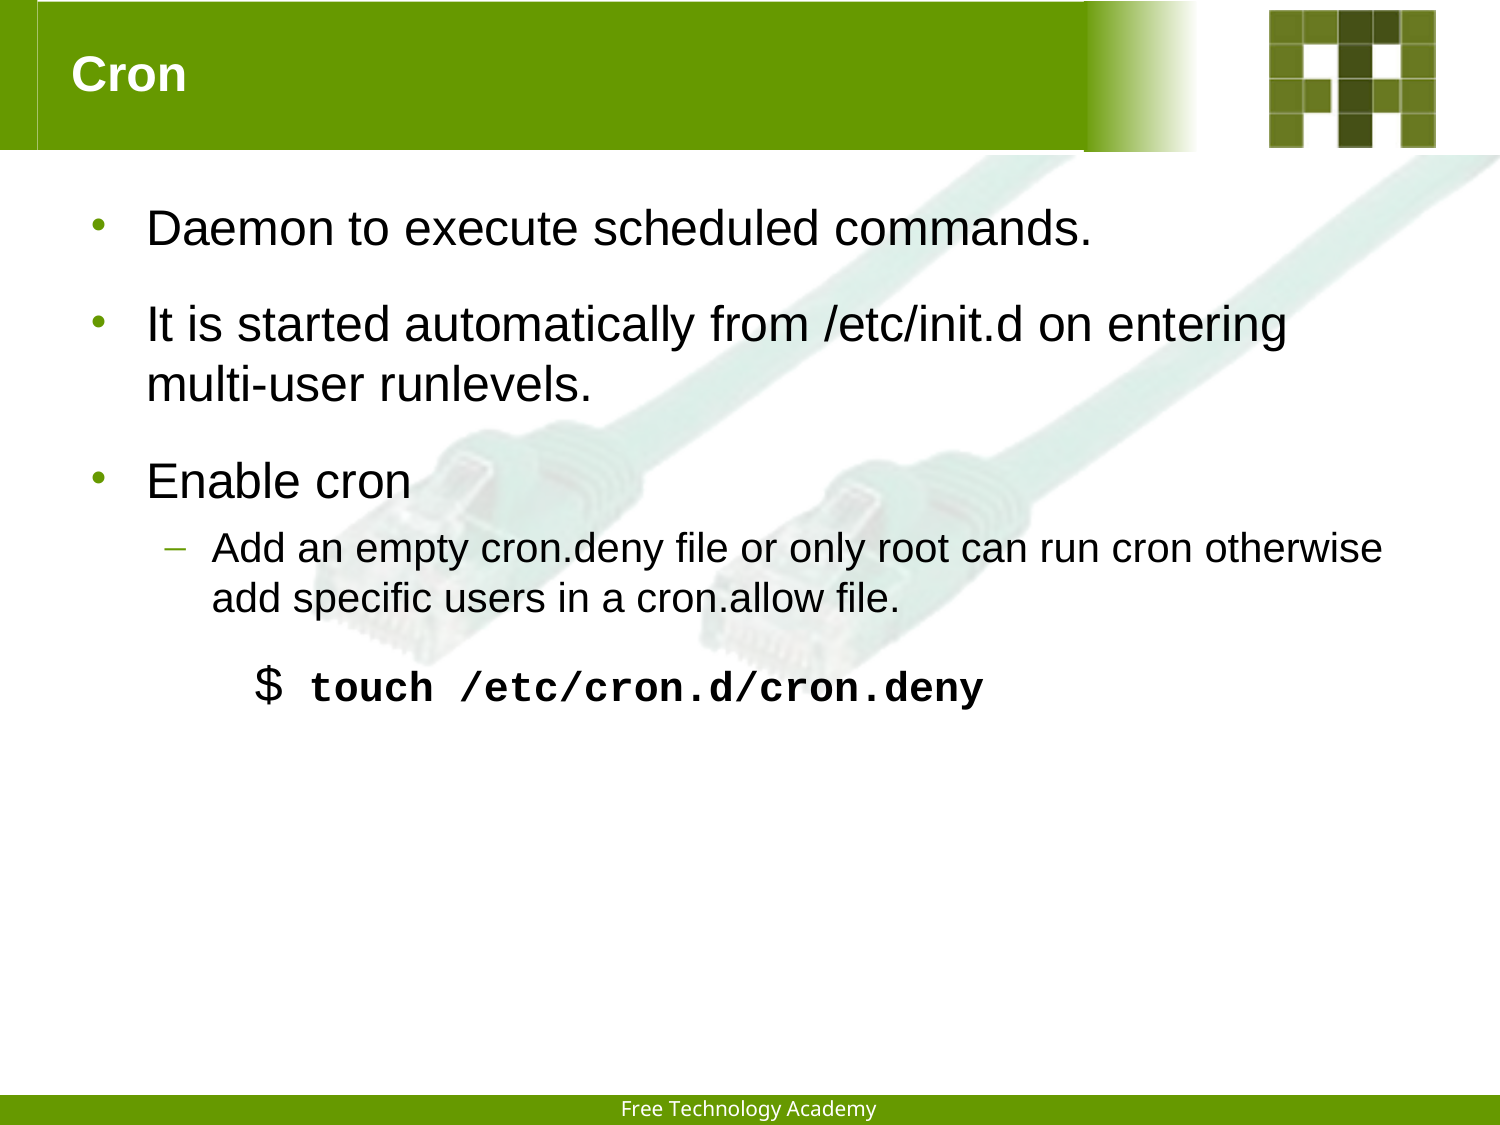

# Cron
Daemon to execute scheduled commands.
It is started automatically from /etc/init.d on entering multi-user runlevels.
Enable cron
Add an empty cron.deny file or only root can run cron otherwise add specific users in a cron.allow file.
		 $ touch /etc/cron.d/cron.deny